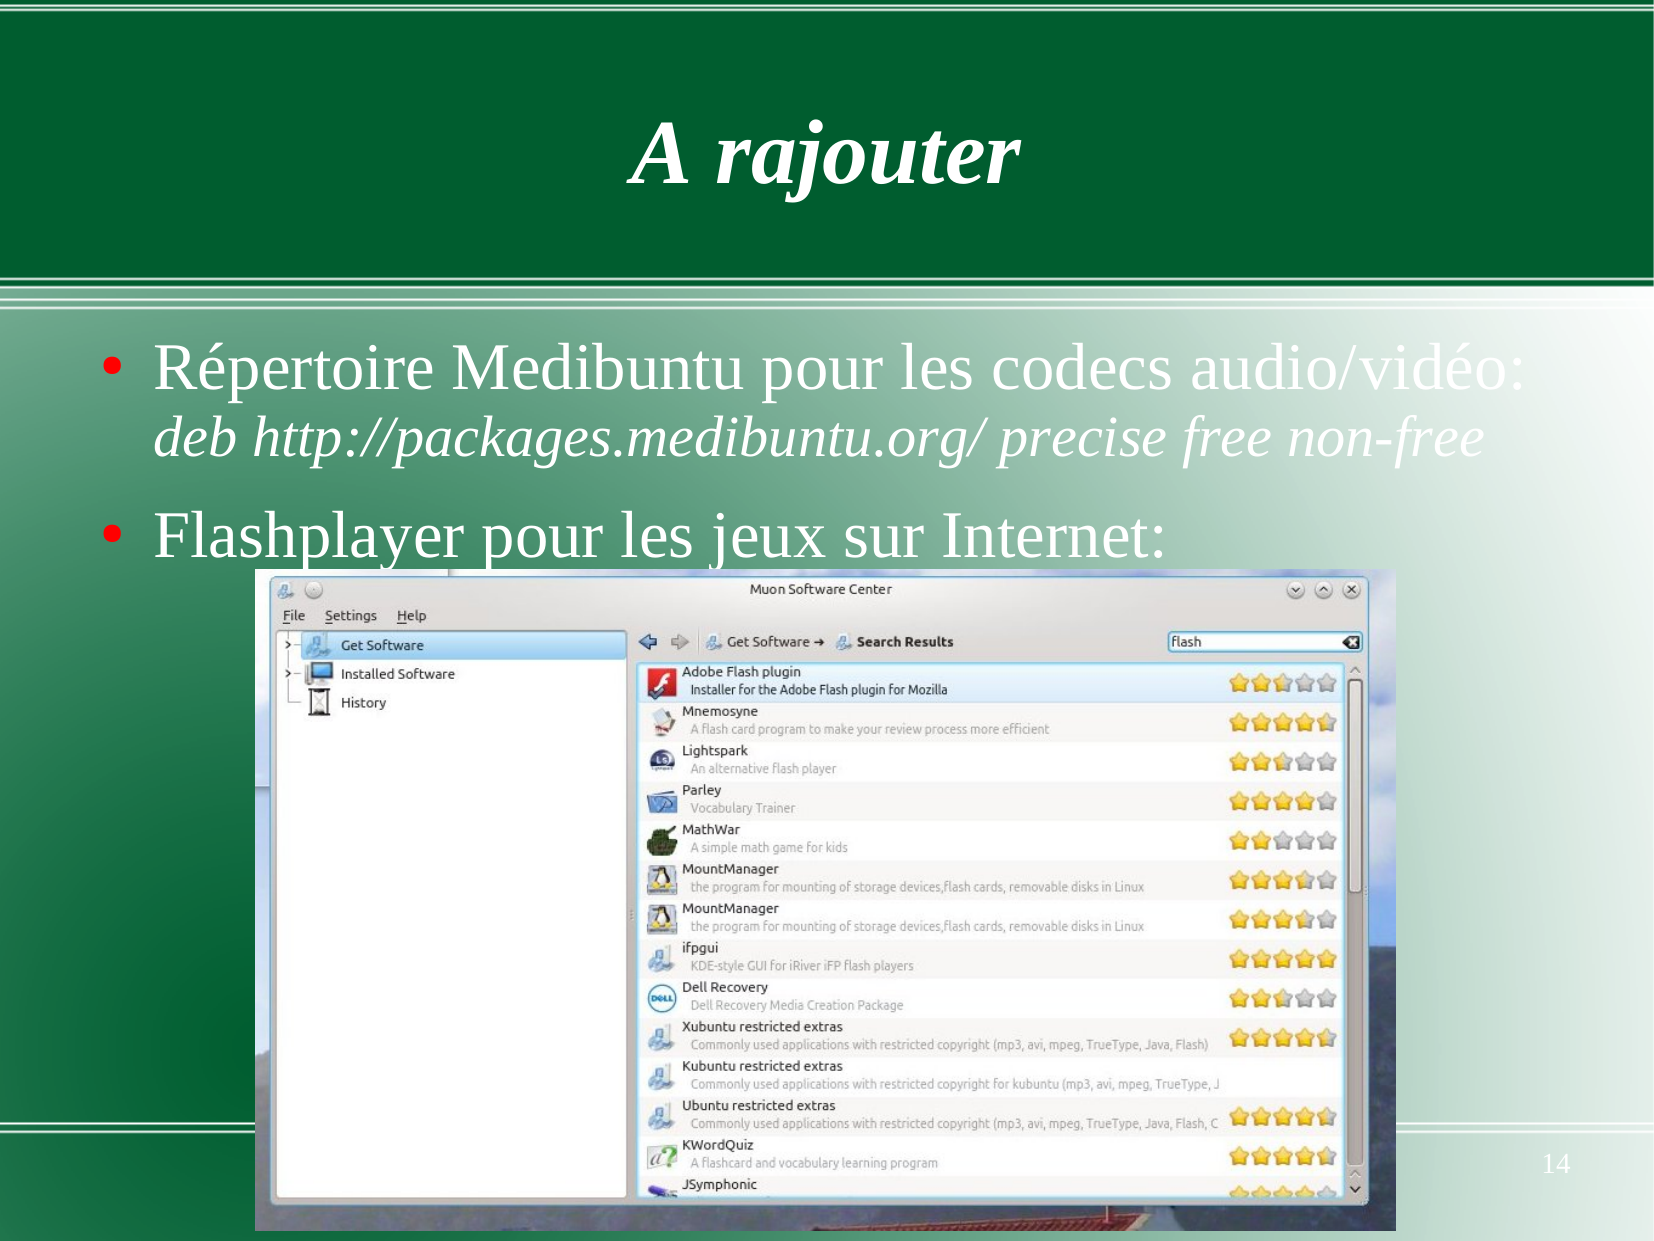

# A rajouter
Répertoire Medibuntu pour les codecs audio/vidéo: deb http://packages.medibuntu.org/ precise free non-free
Flashplayer pour les jeux sur Internet:
Dei Grëng Contern & LiLux - Thierry@Coutelier.net
14